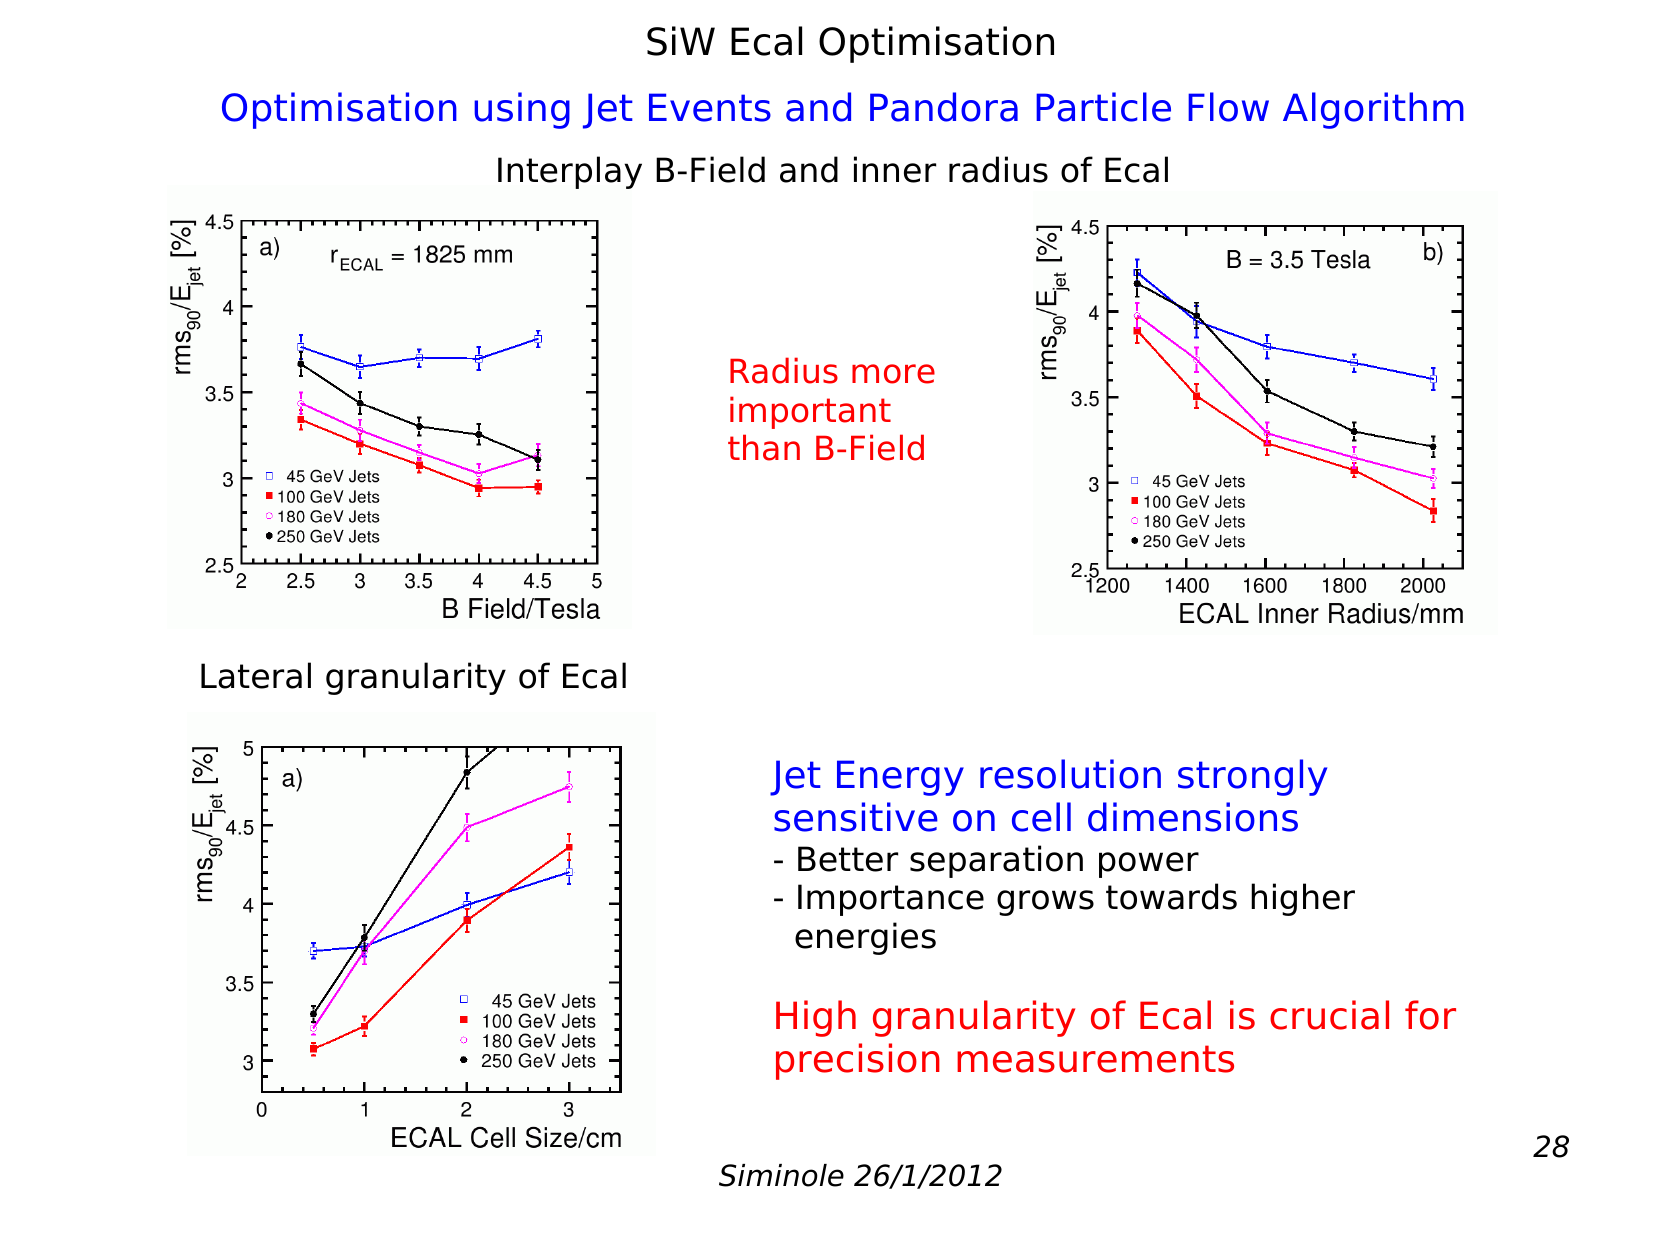

SiW Ecal Optimisation
Optimisation using Jet Events and Pandora Particle Flow Algorithm
Interplay B-Field and inner radius of Ecal
Radius more
important
than B-Field
Lateral granularity of Ecal
Jet Energy resolution strongly
sensitive on cell dimensions
- Better separation power
- Importance grows towards higher
 energies
High granularity of Ecal is crucial for
precision measurements
Comite d'evaluation
28